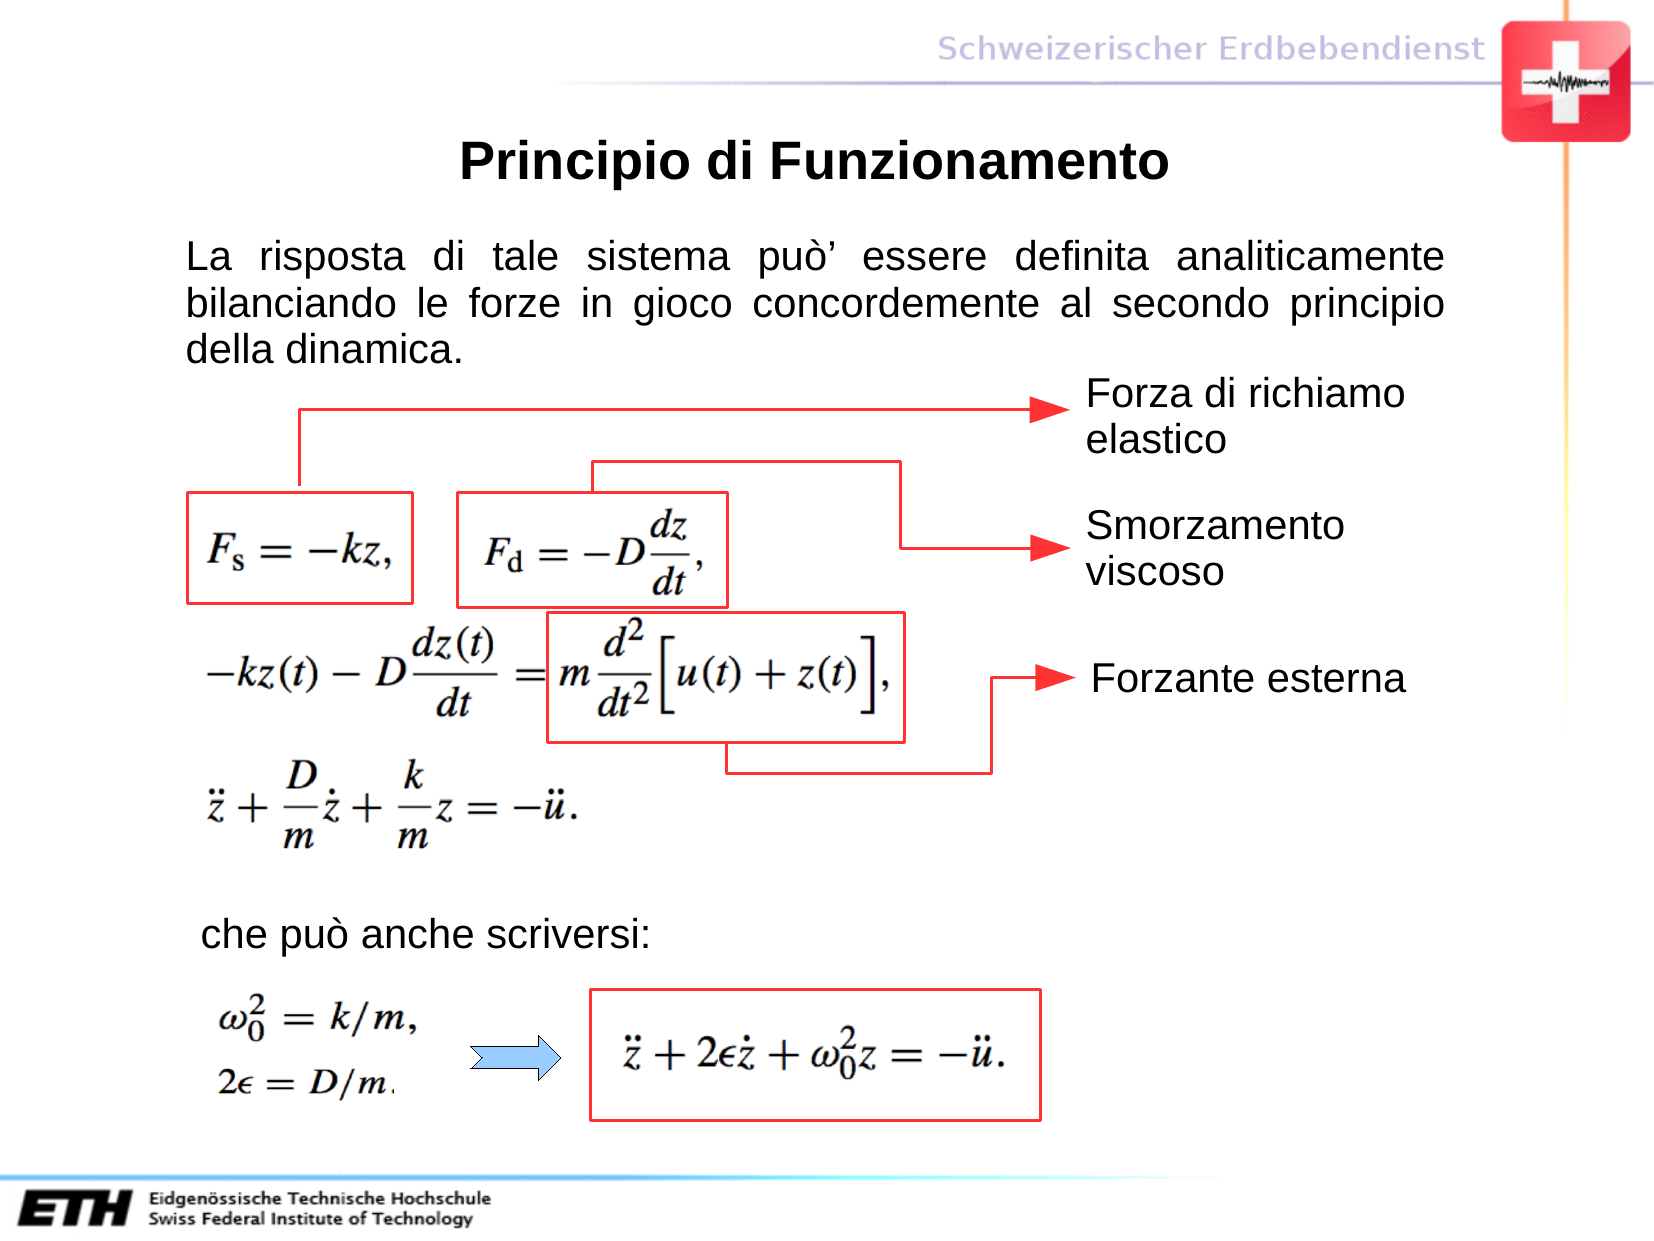

Principio di Funzionamento
La risposta di tale sistema può’ essere definita analiticamente bilanciando le forze in gioco concordemente al secondo principio della dinamica.
Forza di richiamo elastico
Smorzamento viscoso
Forzante esterna
che può anche scriversi: